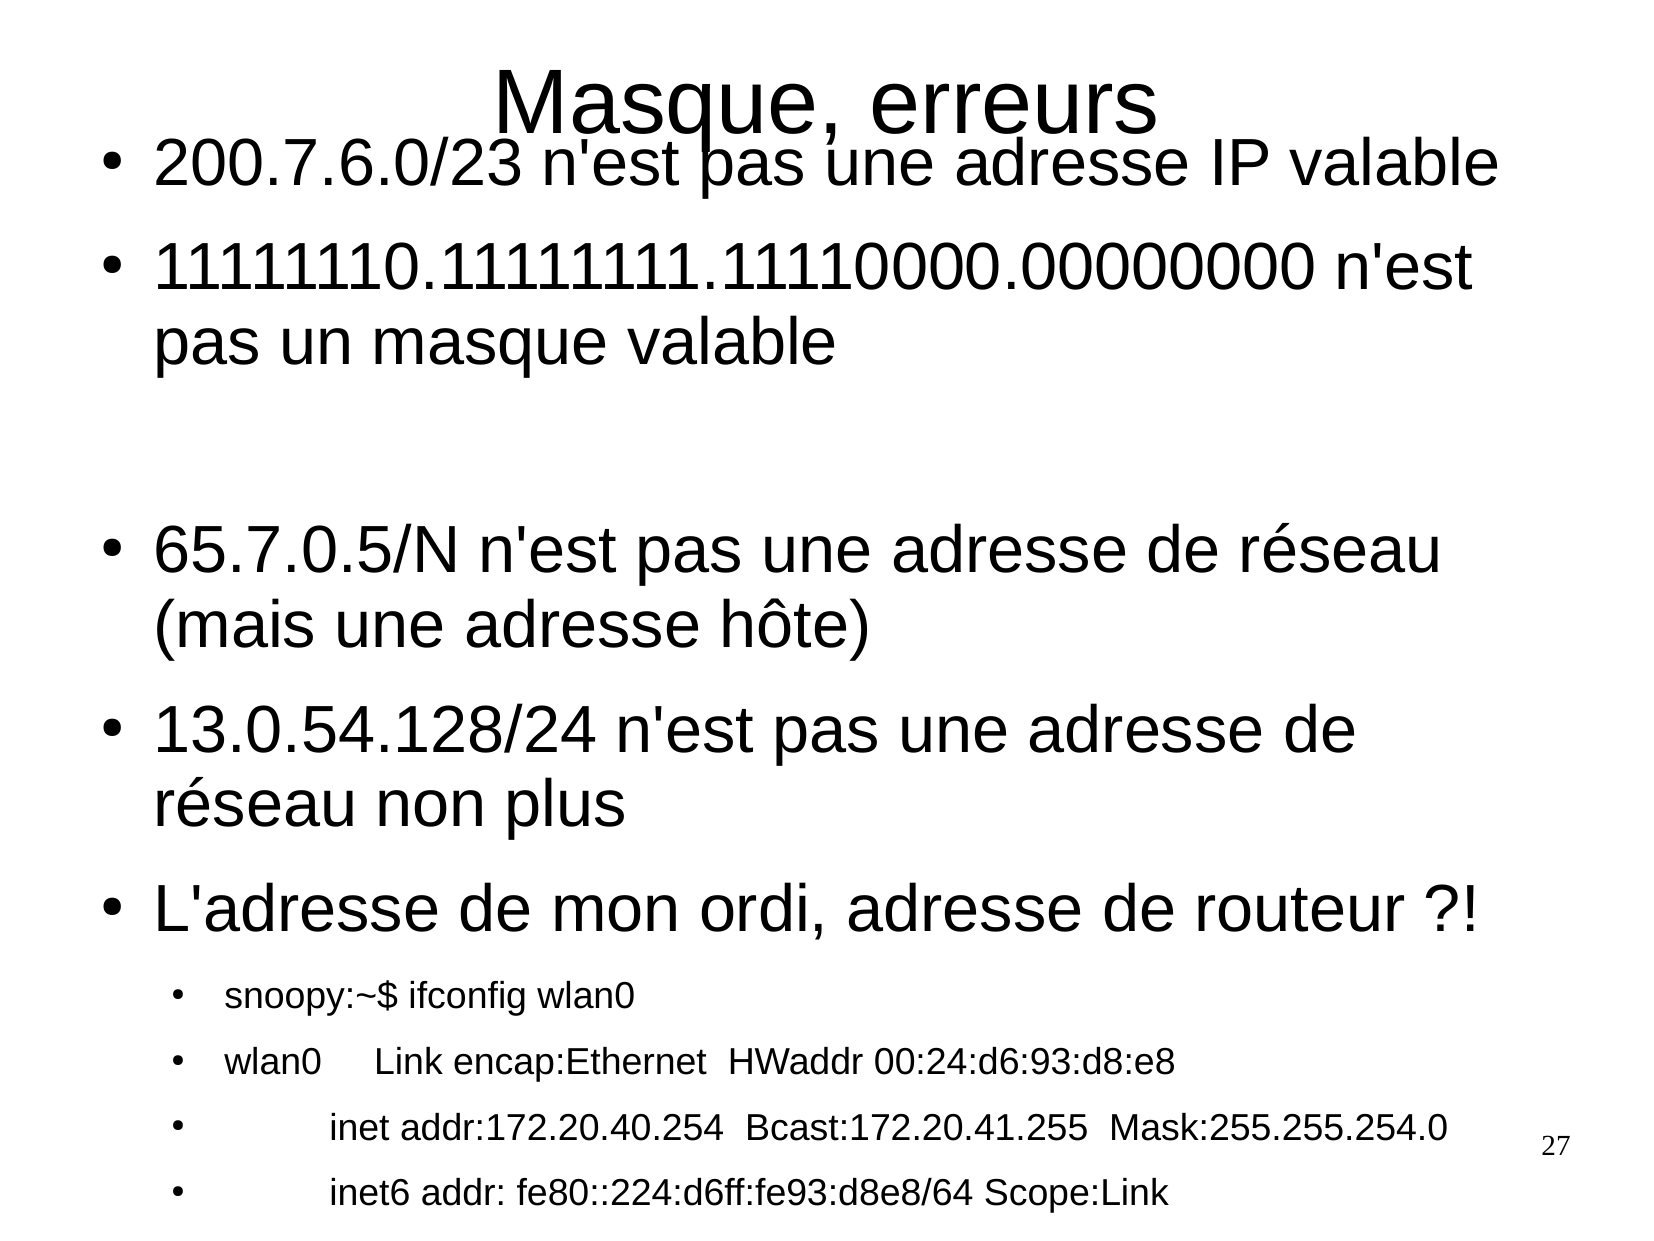

# Masque, erreurs
200.7.6.0/23 n'est pas une adresse IP valable
11111110.11111111.11110000.00000000 n'est pas un masque valable
65.7.0.5/N n'est pas une adresse de réseau (mais une adresse hôte)
13.0.54.128/24 n'est pas une adresse de réseau non plus
L'adresse de mon ordi, adresse de routeur ?!
snoopy:~$ ifconfig wlan0
wlan0 Link encap:Ethernet HWaddr 00:24:d6:93:d8:e8
 inet addr:172.20.40.254 Bcast:172.20.41.255 Mask:255.255.254.0
 inet6 addr: fe80::224:d6ff:fe93:d8e8/64 Scope:Link
27